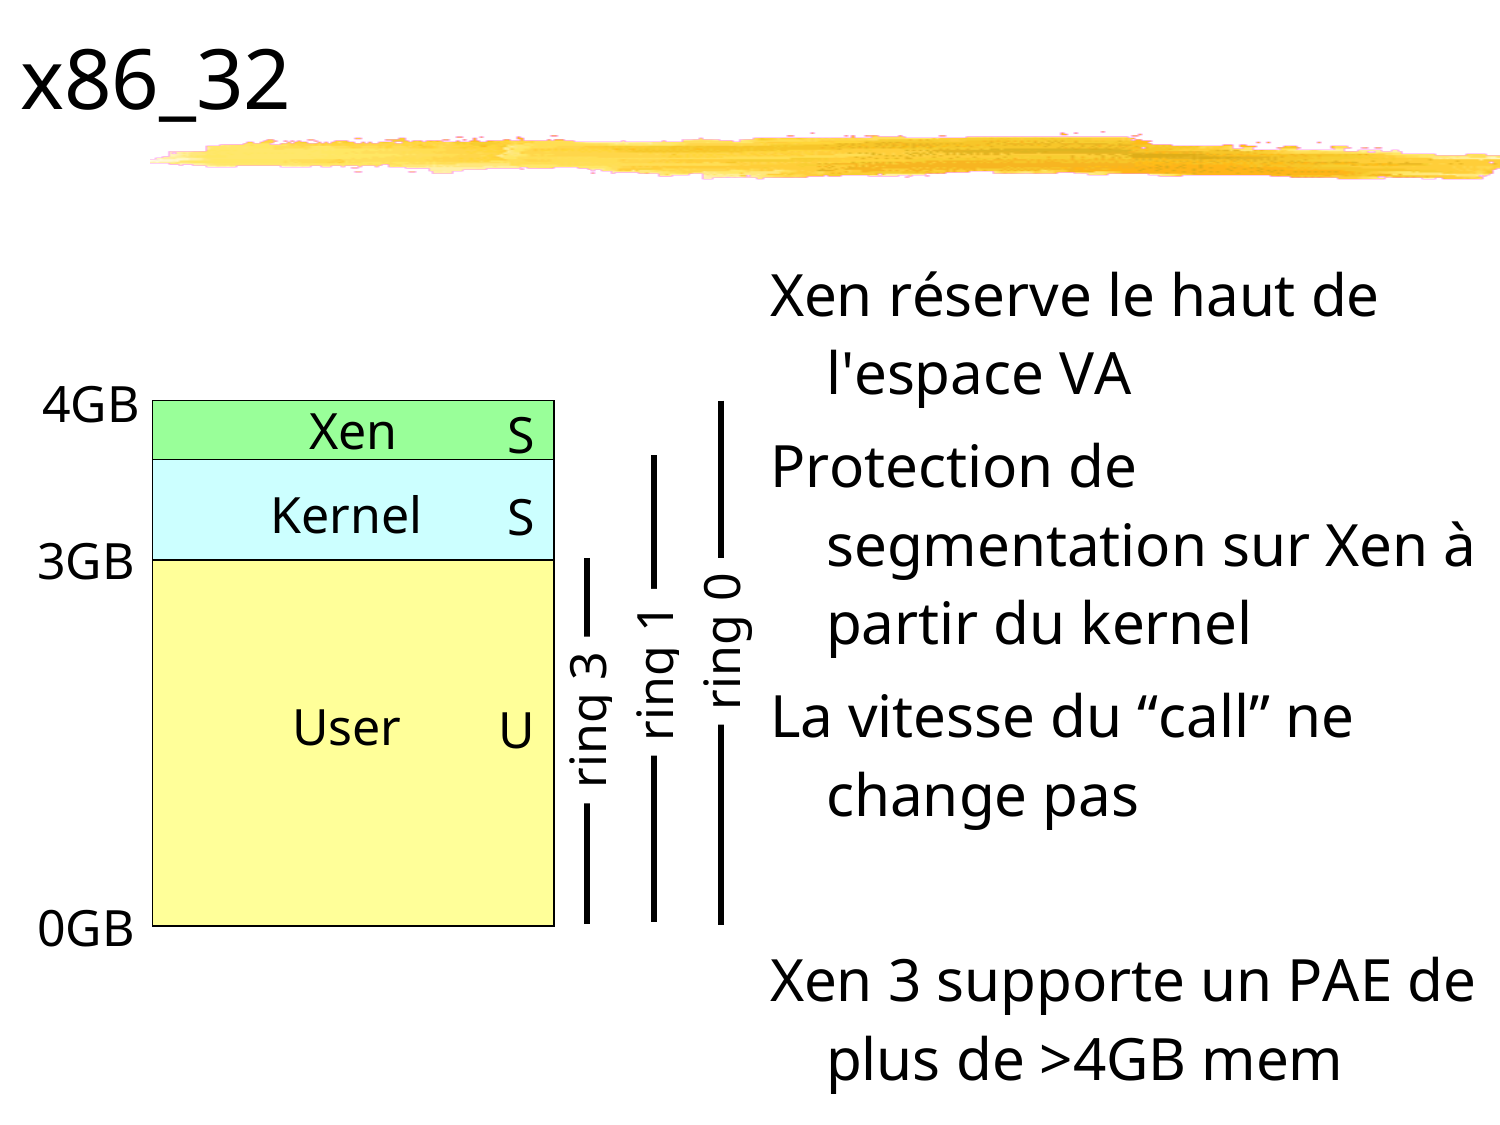

# x86_32
Xen réserve le haut de l'espace VA
Protection de segmentation sur Xen à partir du kernel
La vitesse du “call” ne change pas
Xen 3 supporte un PAE de plus de >4GB mem
4GB
S
Xen
Kernel
S
3GB
ring 0
ring 1
ring 3
User
U
0GB